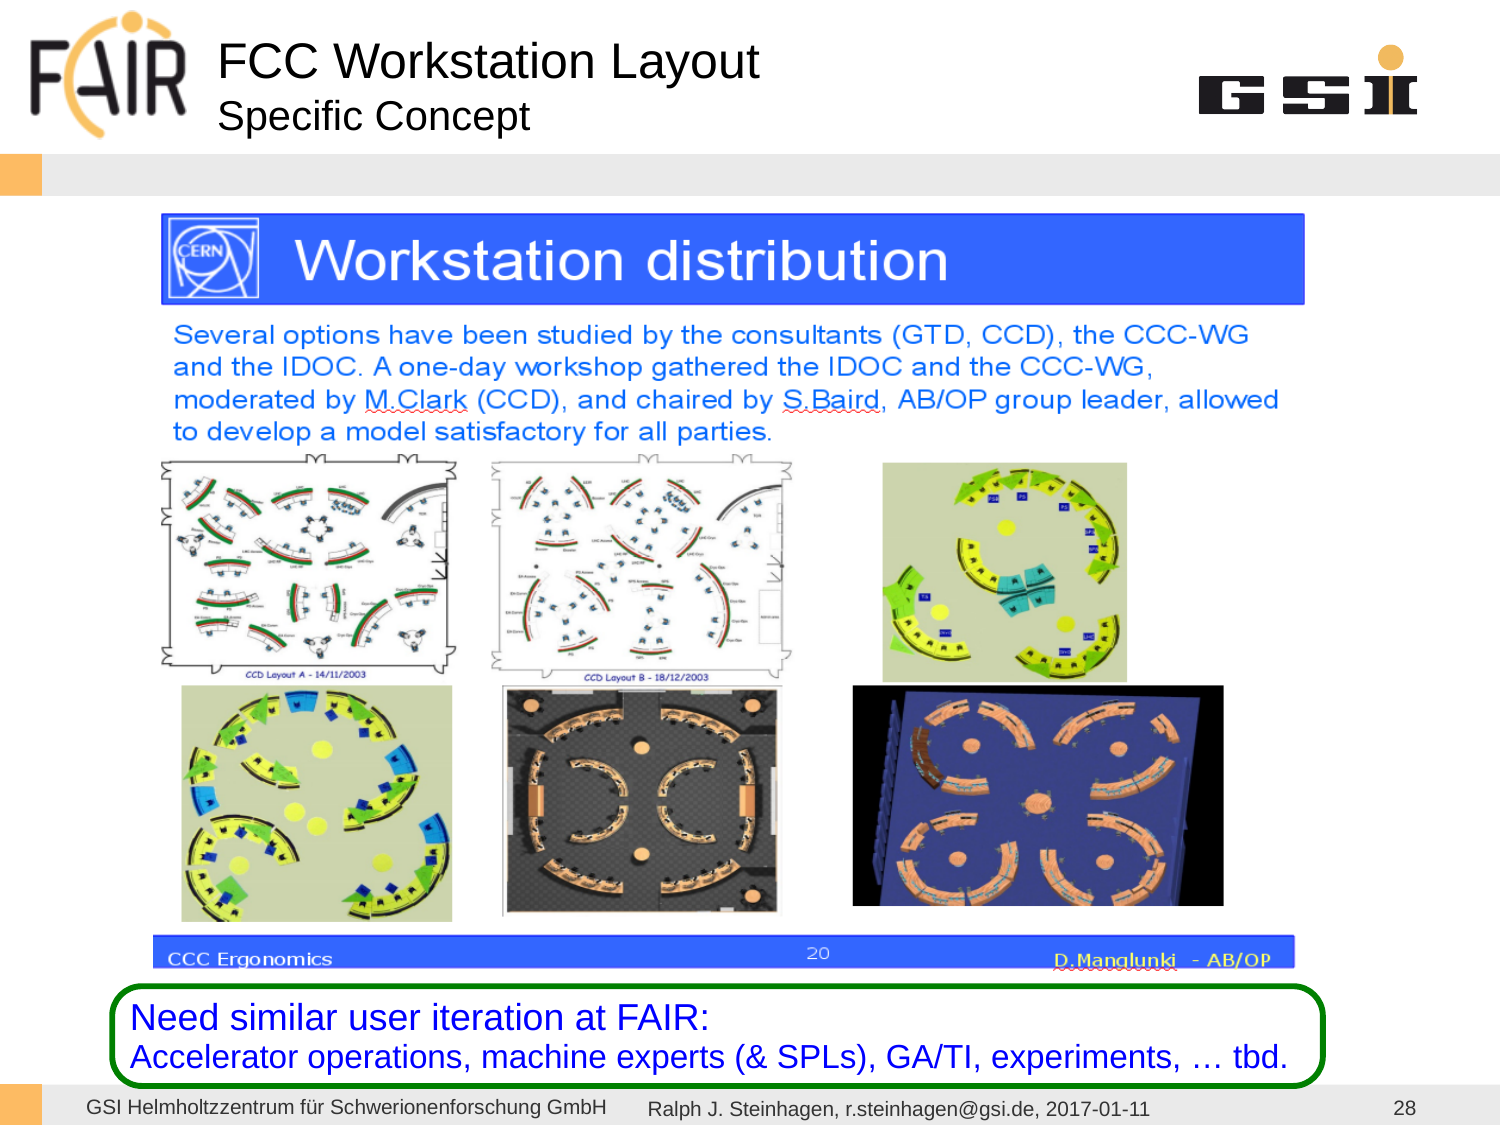

# FCC Workstation Layout Specific Concept
Need similar user iteration at FAIR:
Accelerator operations, machine experts (& SPLs), GA/TI, experiments, … tbd.